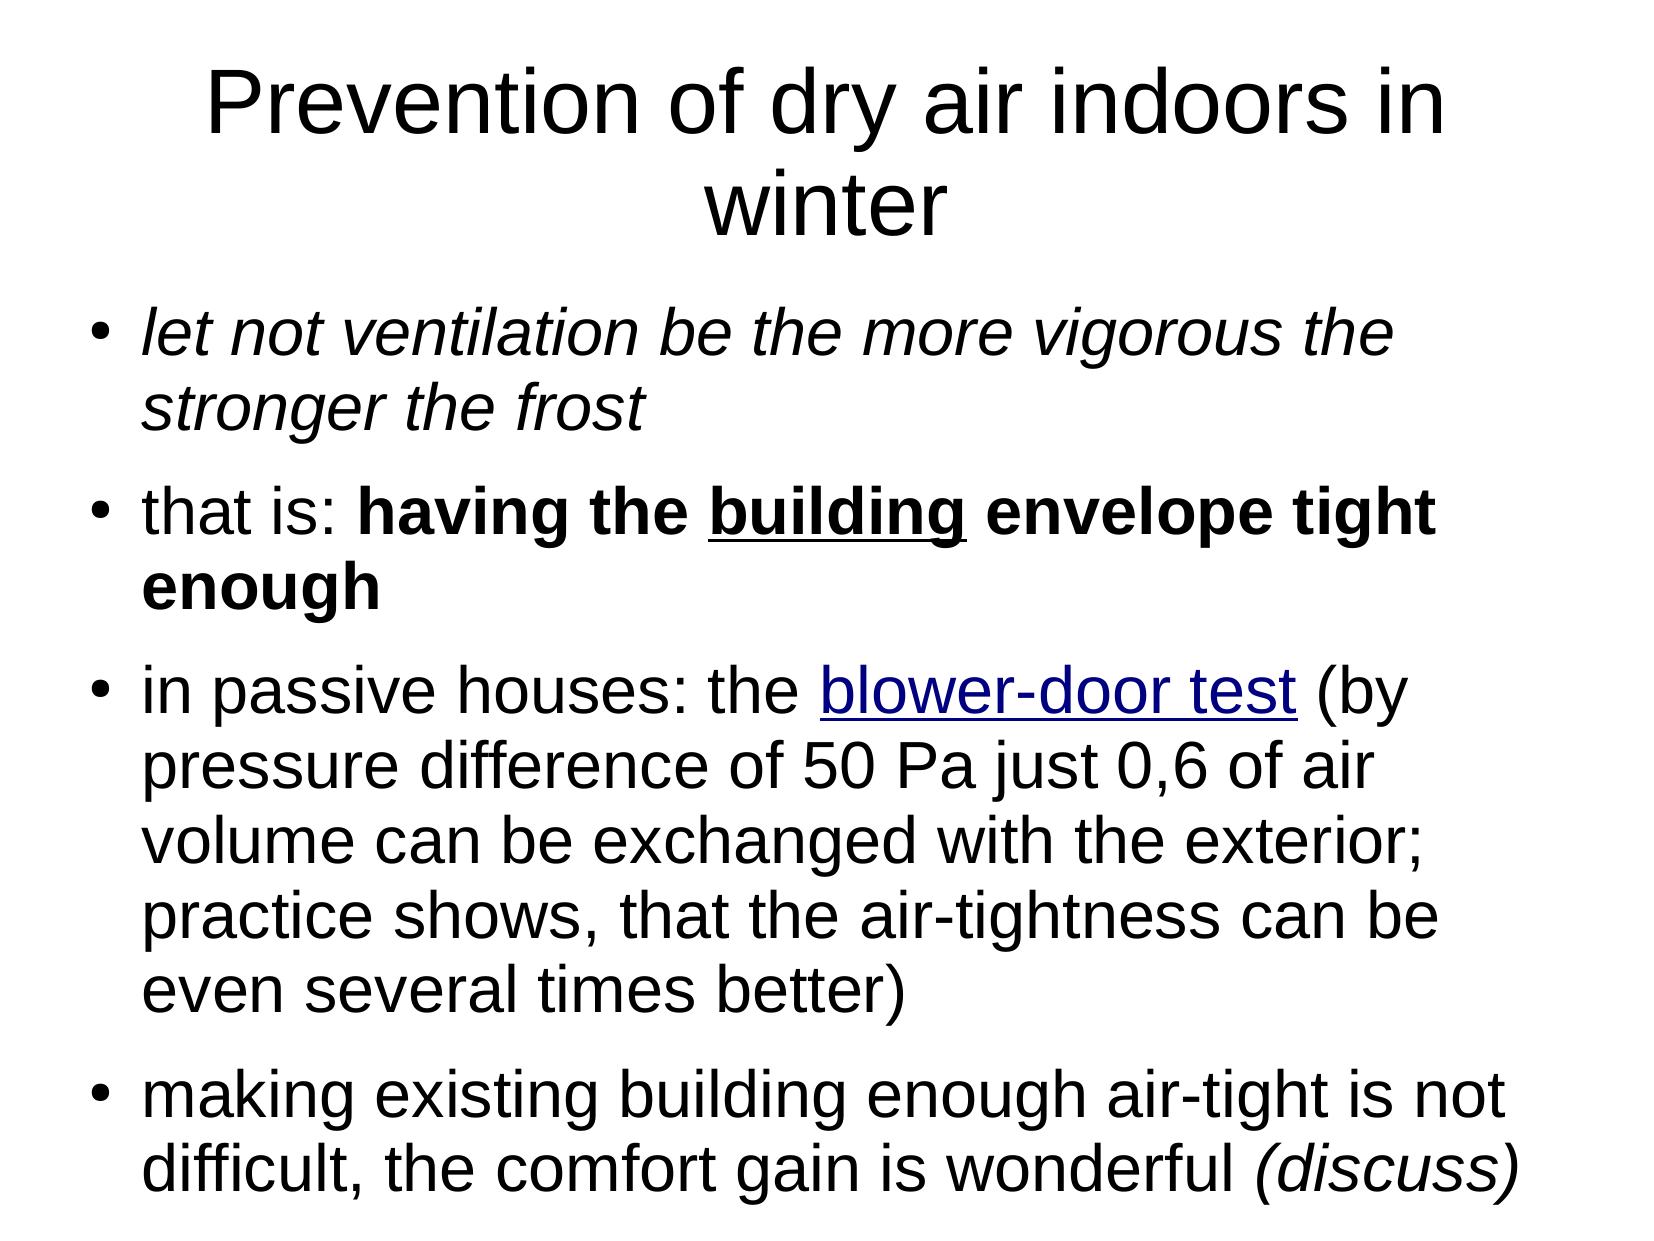

# Prevention of dry air indoors in winter
let not ventilation be the more vigorous the stronger the frost
that is: having the building envelope tight enough
in passive houses: the blower-door test (by pressure difference of 50 Pa just 0,6 of air volume can be exchanged with the exterior; practice shows, that the air-tightness can be even several times better)
making existing building enough air-tight is not difficult, the comfort gain is wonderful (discuss)